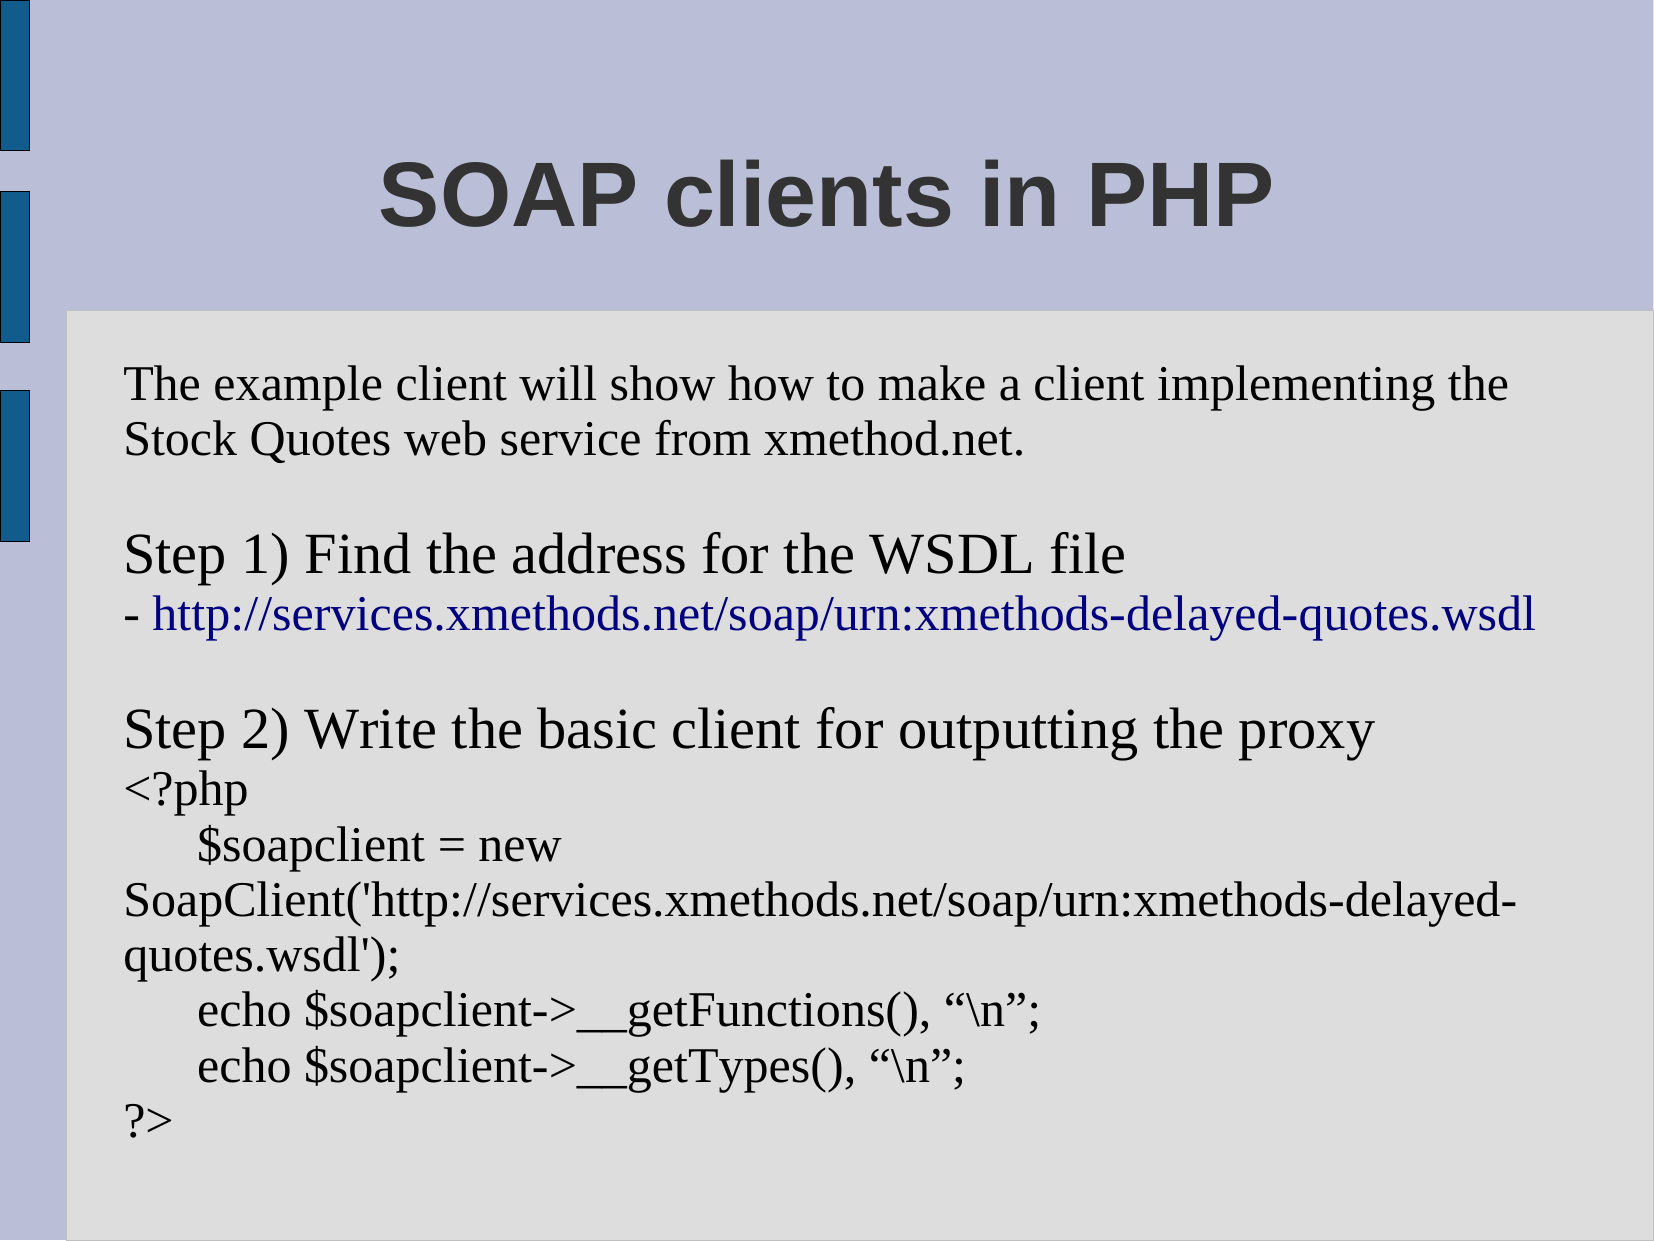

# SOAP clients in PHP
The example client will show how to make a client implementing the Stock Quotes web service from xmethod.net.
Step 1) Find the address for the WSDL file
- http://services.xmethods.net/soap/urn:xmethods-delayed-quotes.wsdl
Step 2) Write the basic client for outputting the proxy
<?php
	$soapclient = new SoapClient('http://services.xmethods.net/soap/urn:xmethods-delayed-quotes.wsdl');
	echo $soapclient->__getFunctions(), “\n”;
	echo $soapclient->__getTypes(), “\n”;
?>